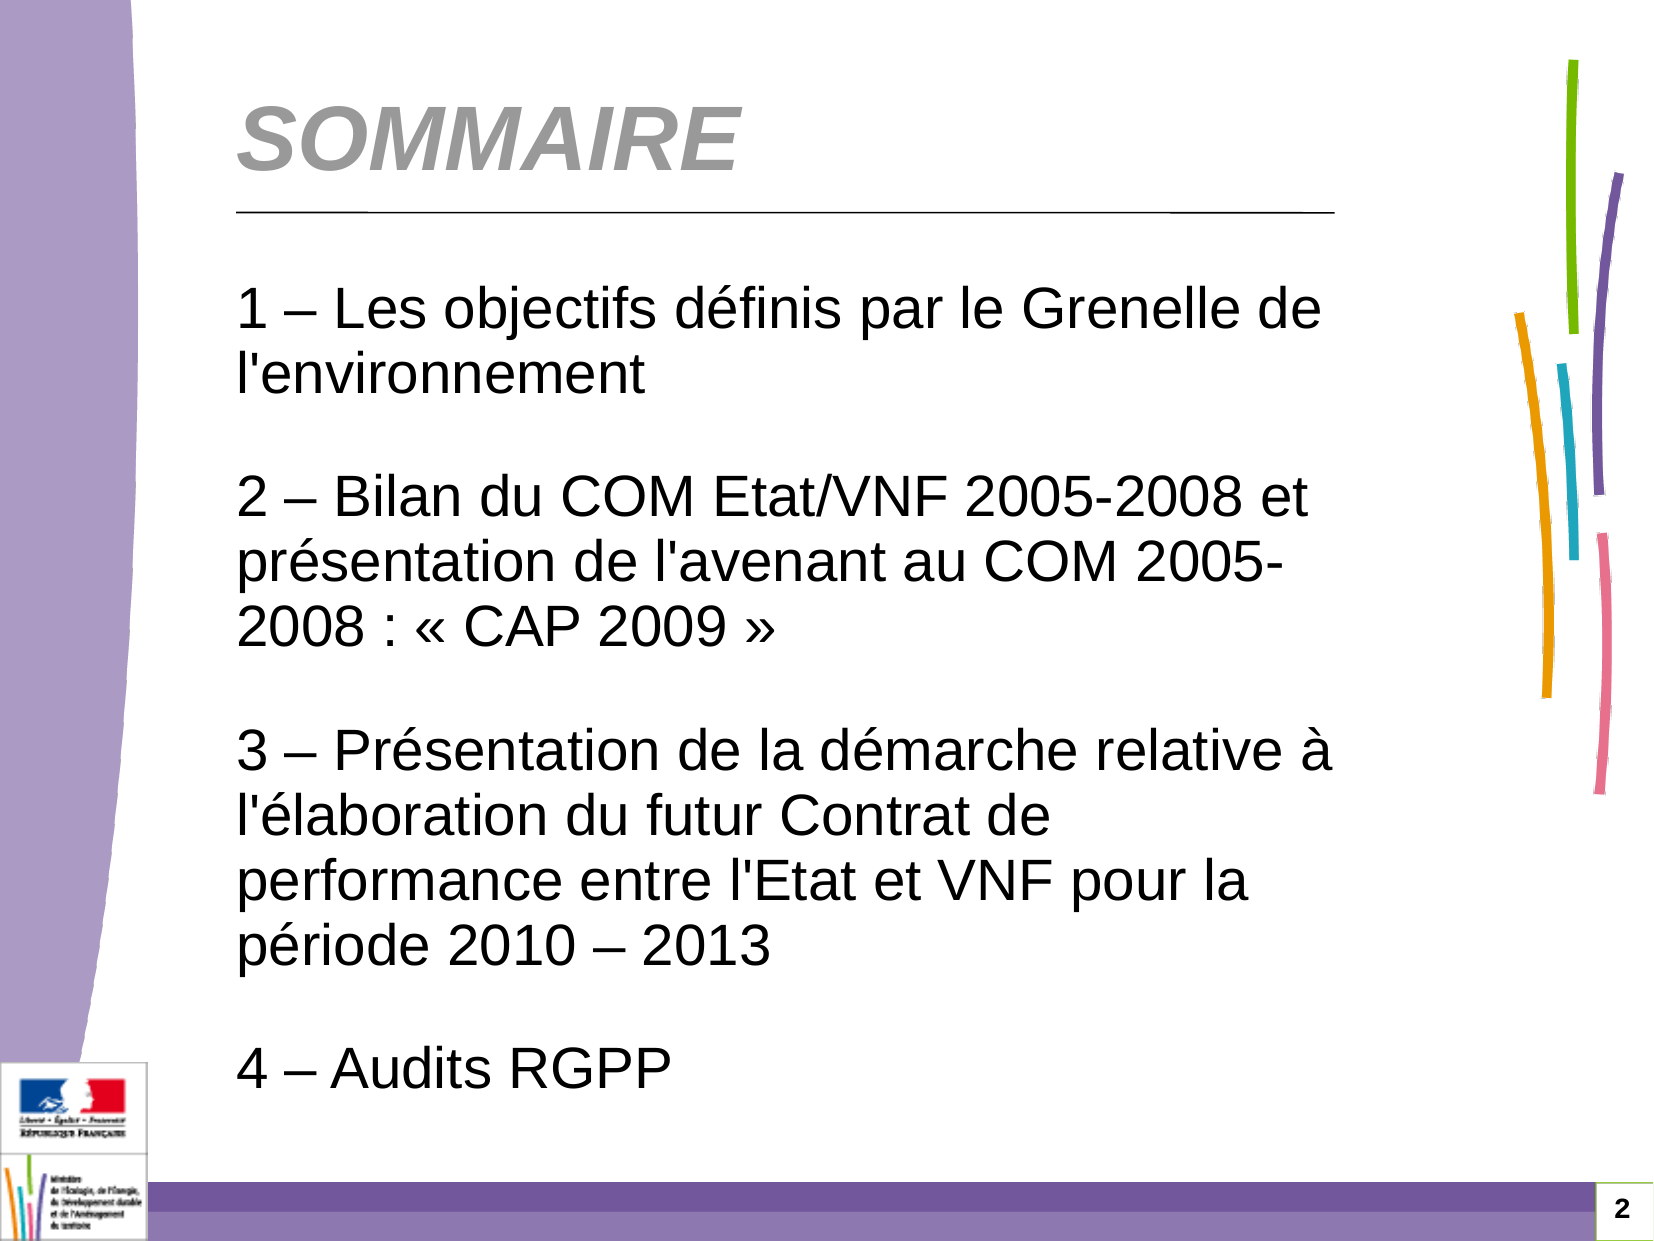

# SOMMAIRE
1 – Les objectifs définis par le Grenelle de l'environnement
2 – Bilan du COM Etat/VNF 2005-2008 et présentation de l'avenant au COM 2005-2008 : « CAP 2009 »
3 – Présentation de la démarche relative à l'élaboration du futur Contrat de performance entre l'Etat et VNF pour la période 2010 – 2013
4 – Audits RGPP
2